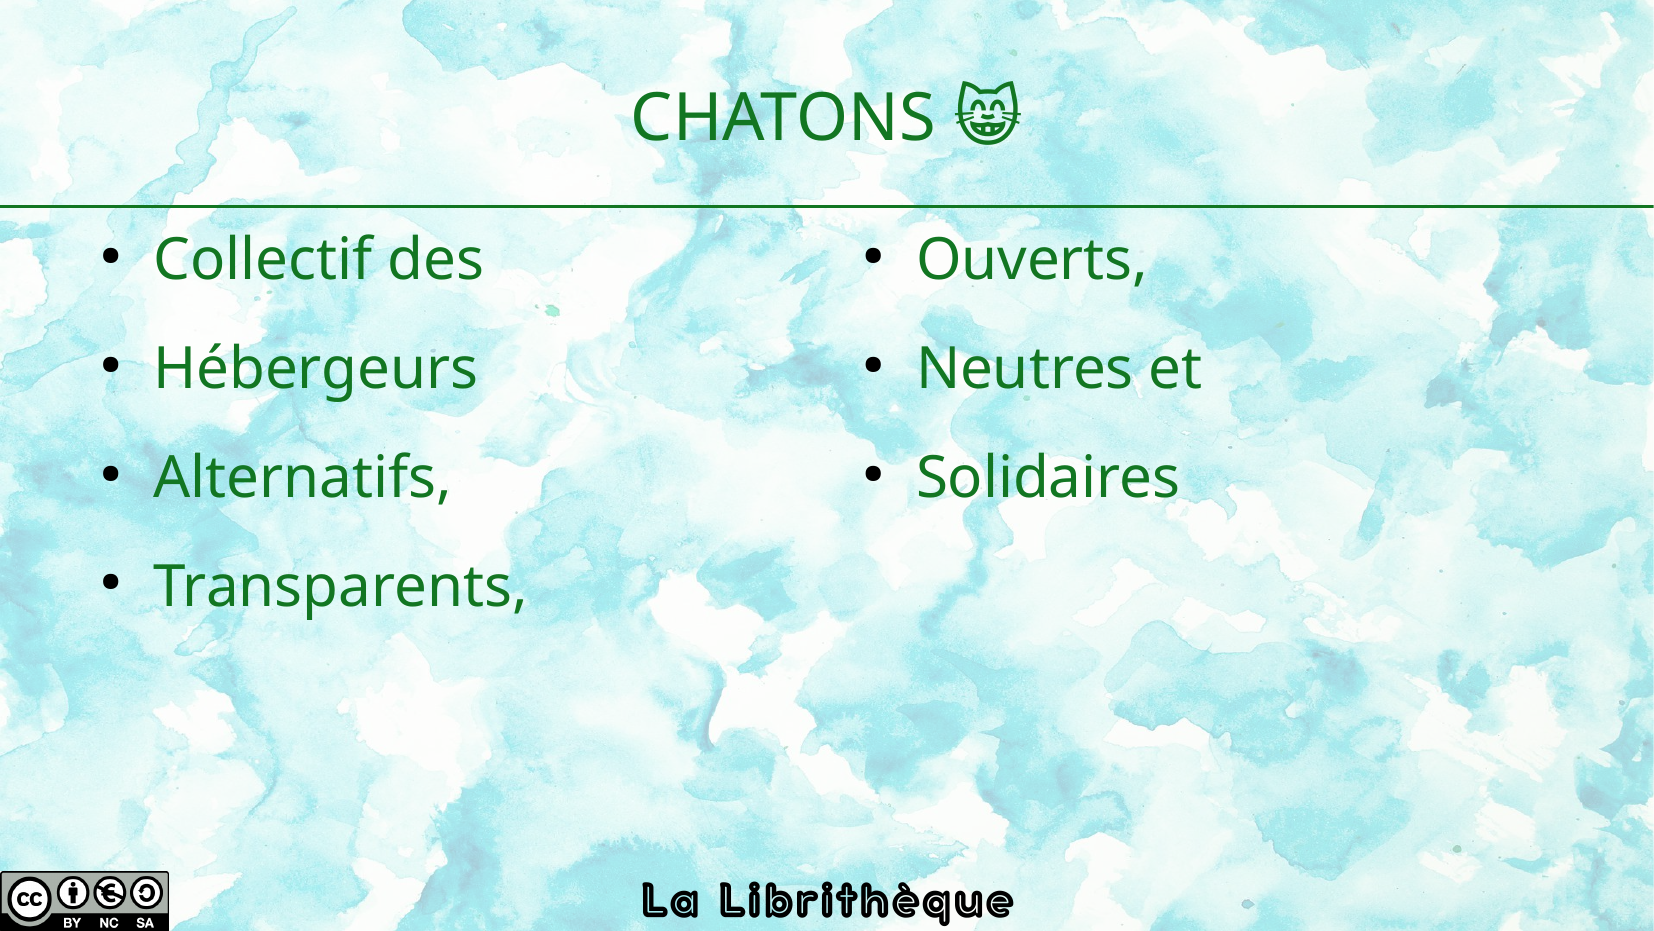

# CHATONS 😸
Collectif des
Hébergeurs
Alternatifs,
Transparents,
Ouverts,
Neutres et
Solidaires